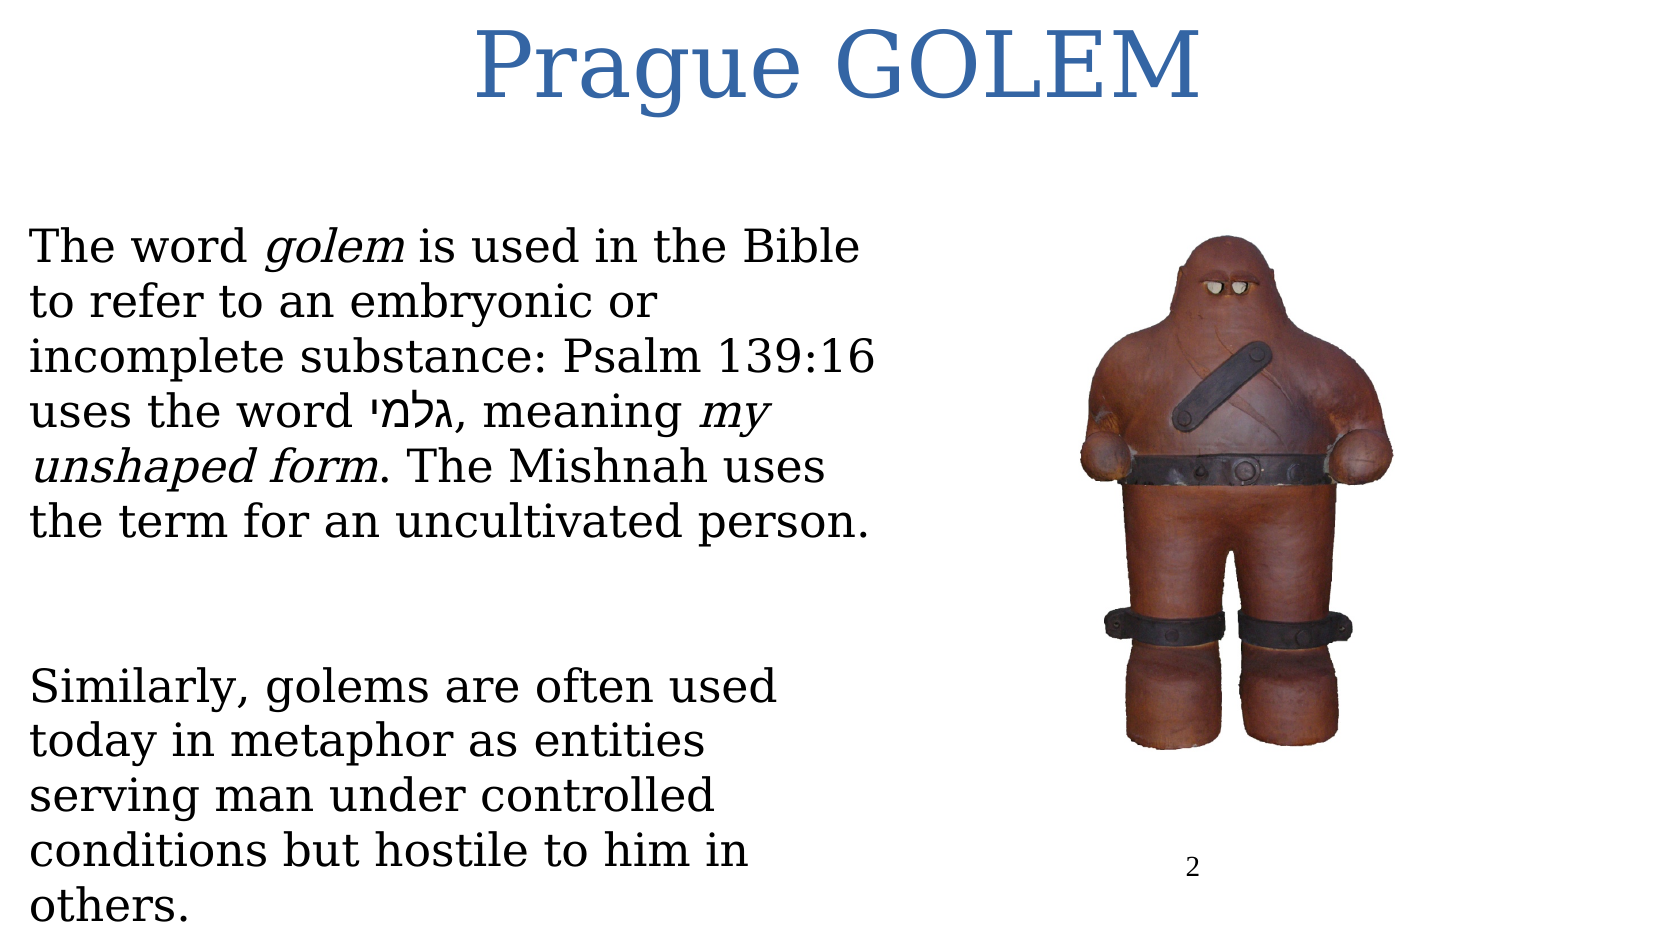

Prague GOLEM
The word golem is used in the Bible to refer to an embryonic or incomplete substance: Psalm 139:16 uses the word גלמי, meaning my unshaped form. The Mishnah uses the term for an uncultivated person.
Similarly, golems are often used today in metaphor as entities serving man under controlled conditions but hostile to him in others.
1